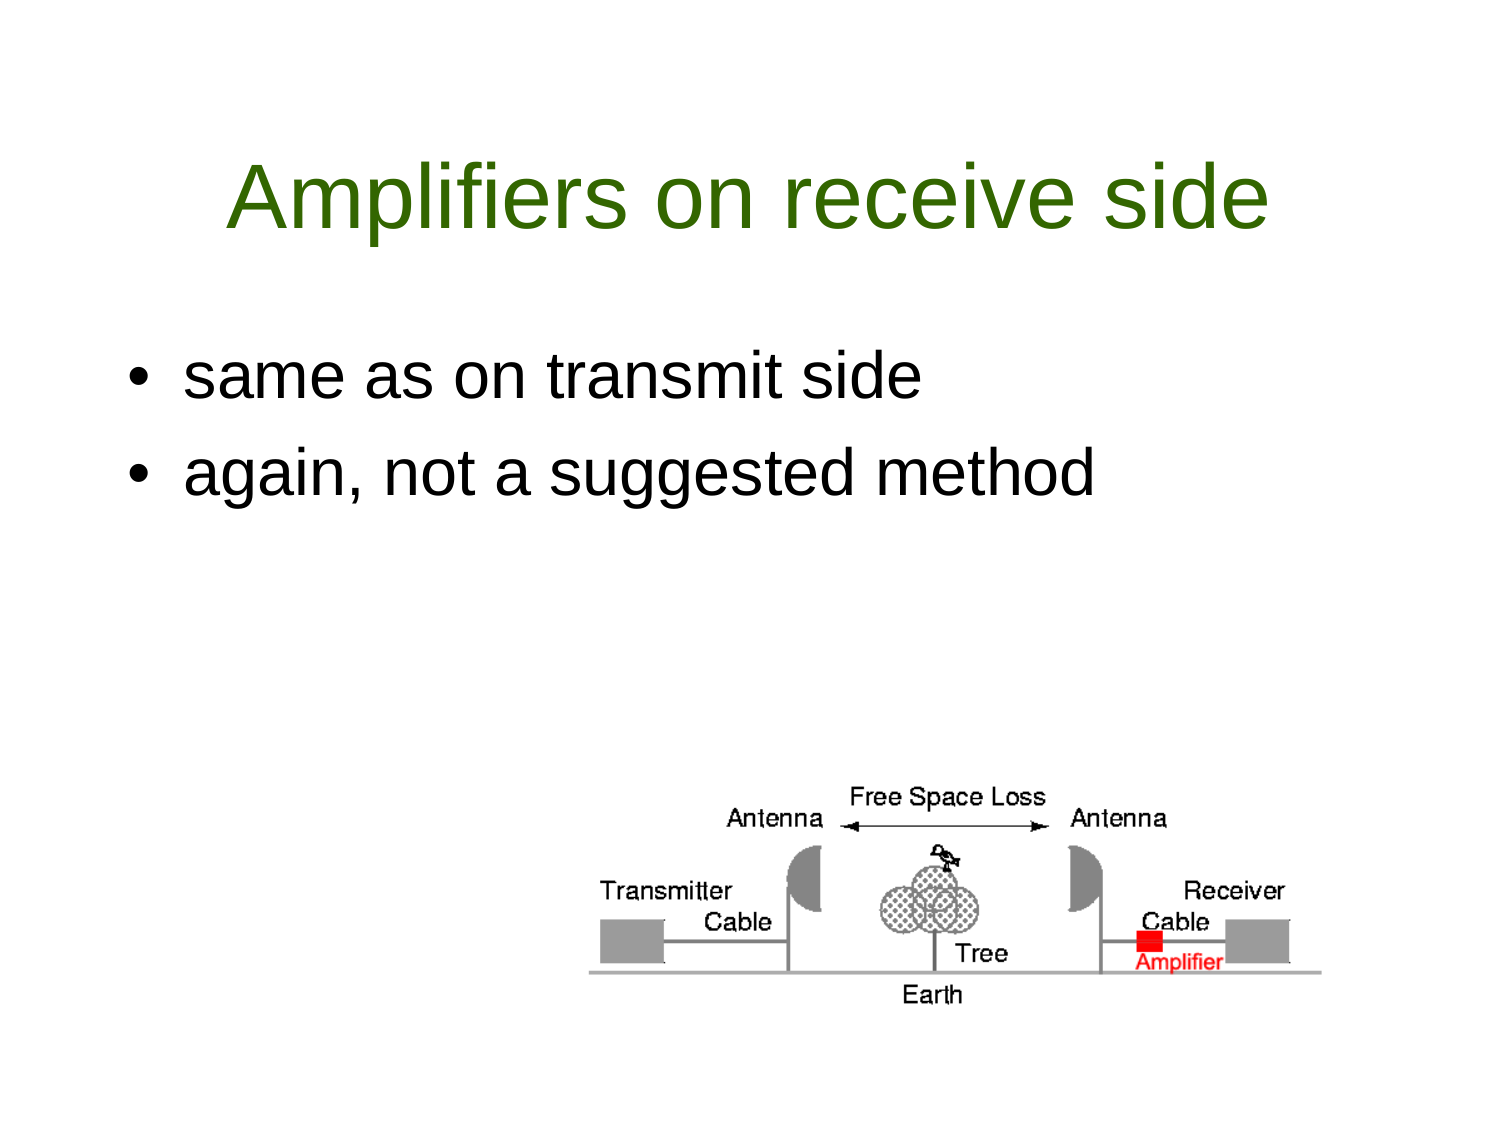

# Amplifiers on receive side
same as on transmit side
again, not a suggested method